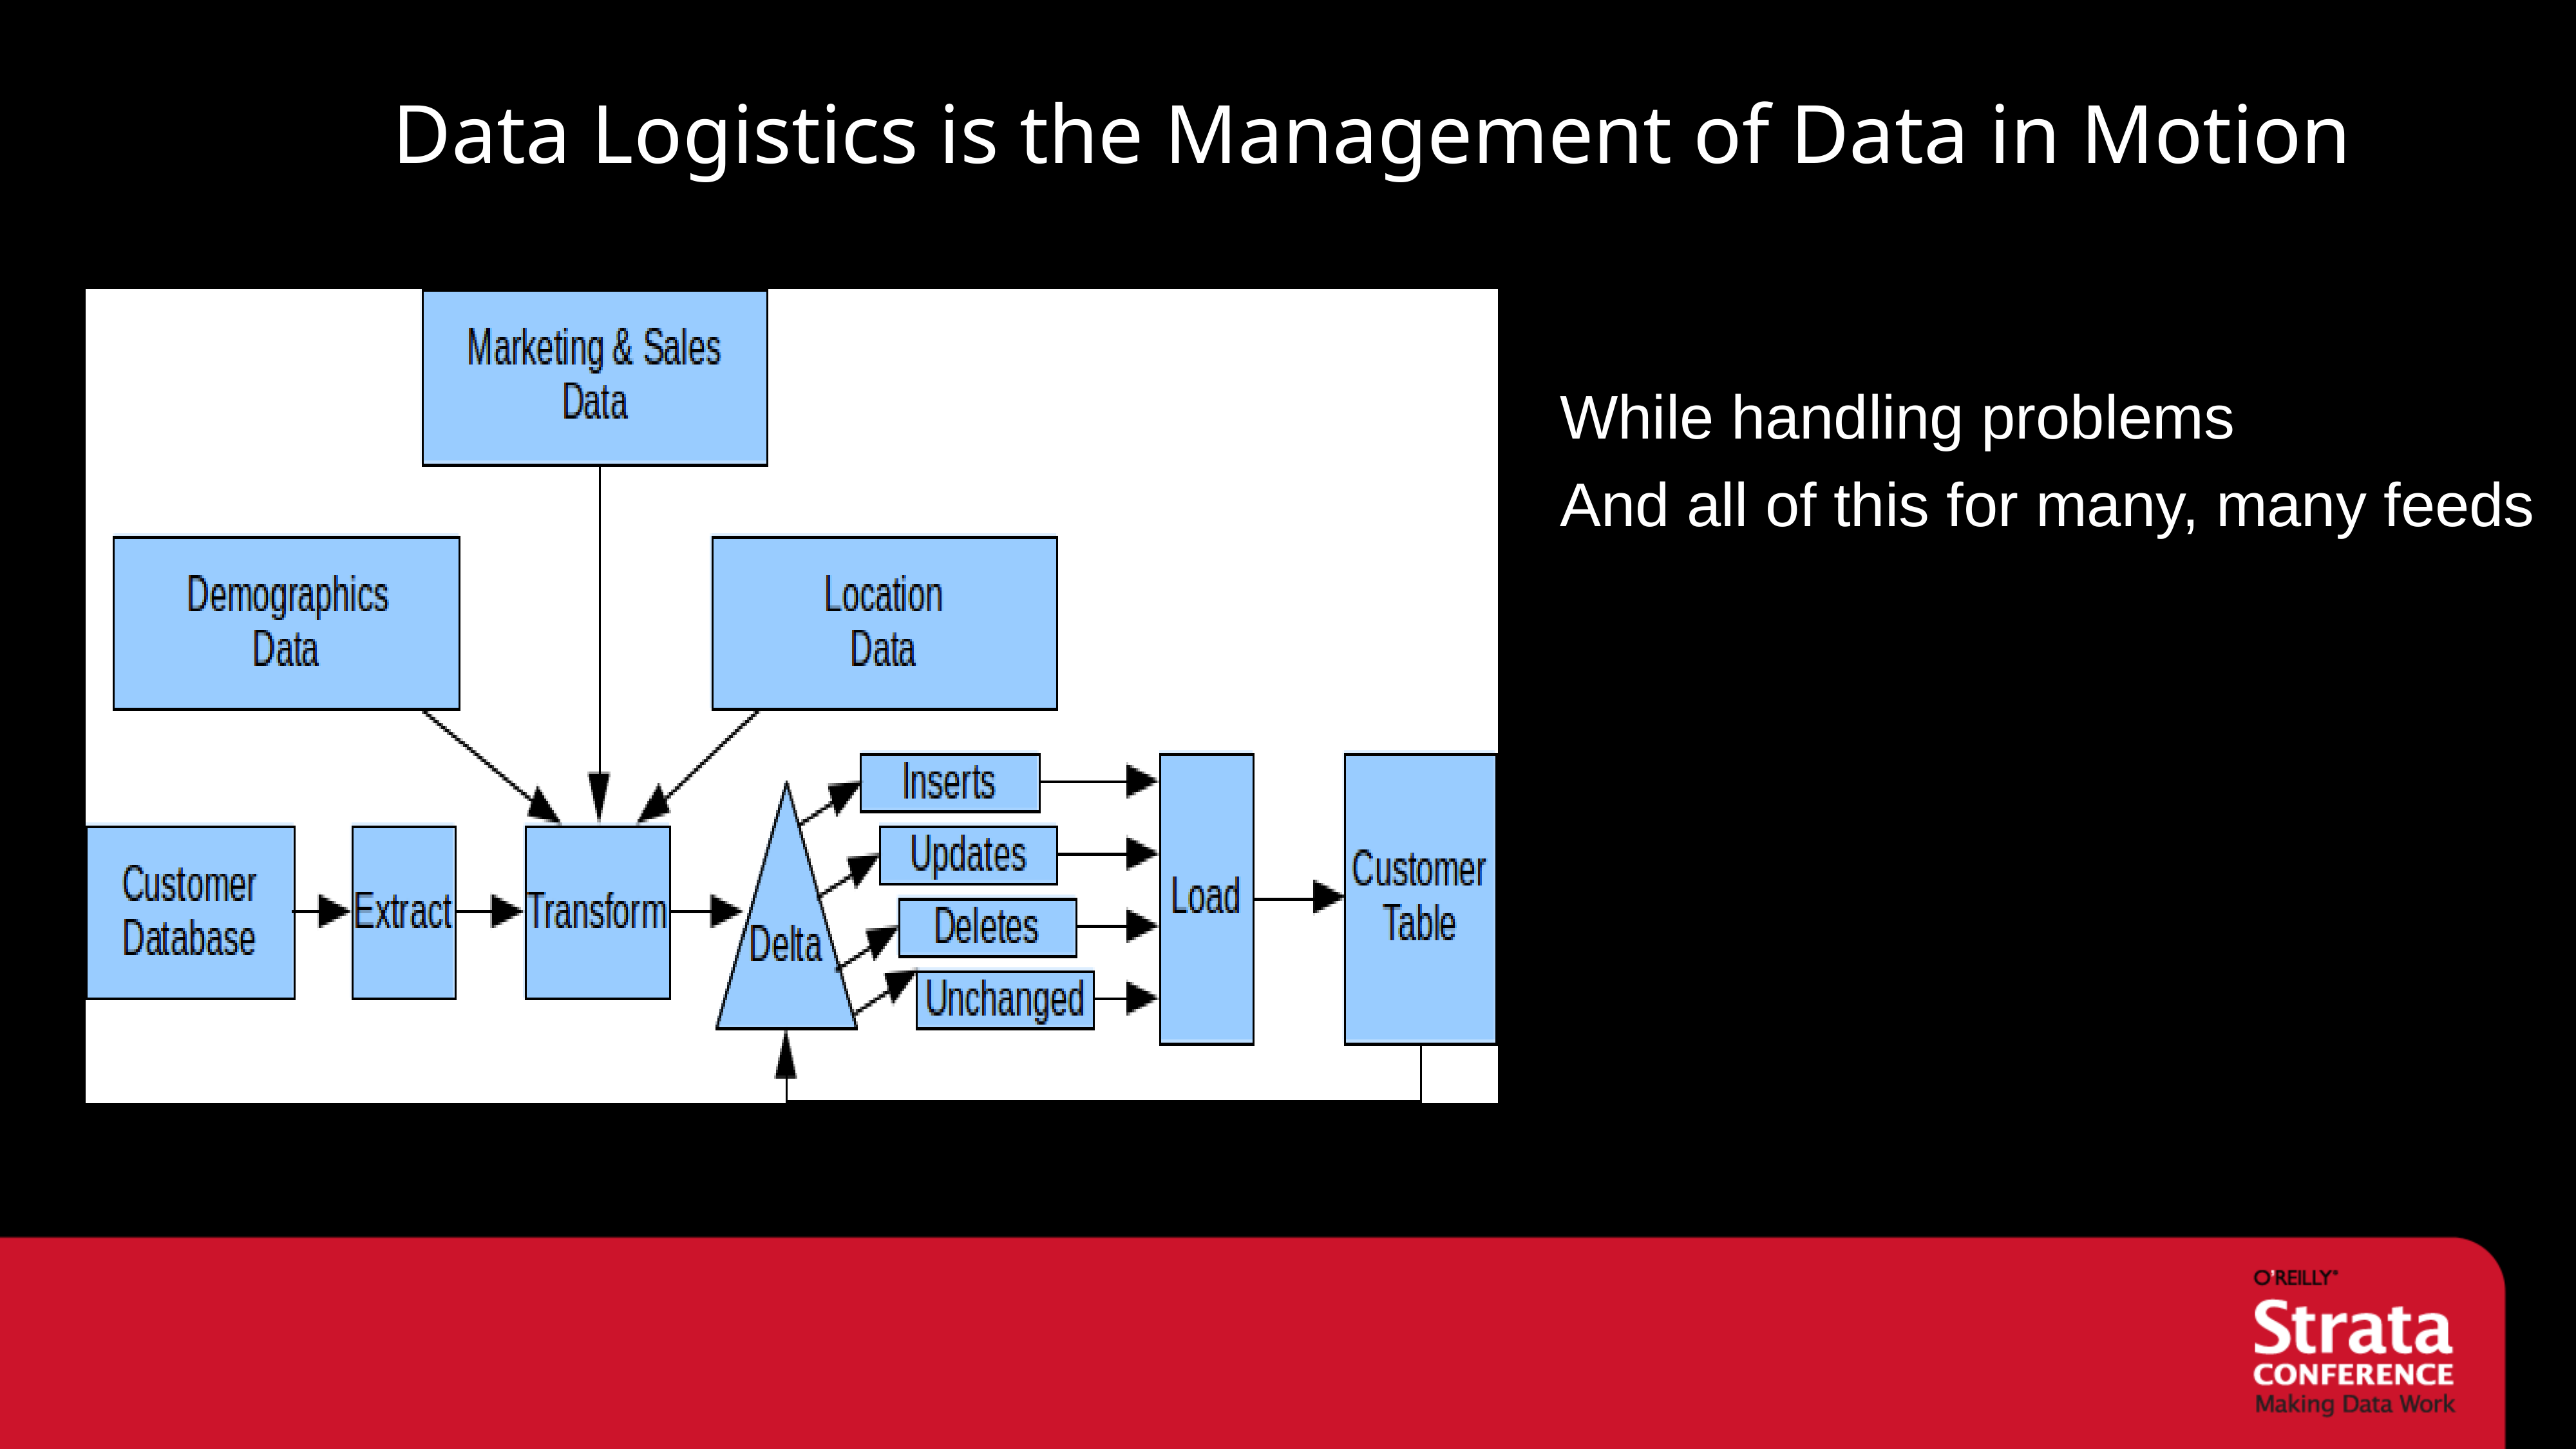

#
Data Logistics is the Management of Data in Motion
While handling problems
And all of this for many, many feeds